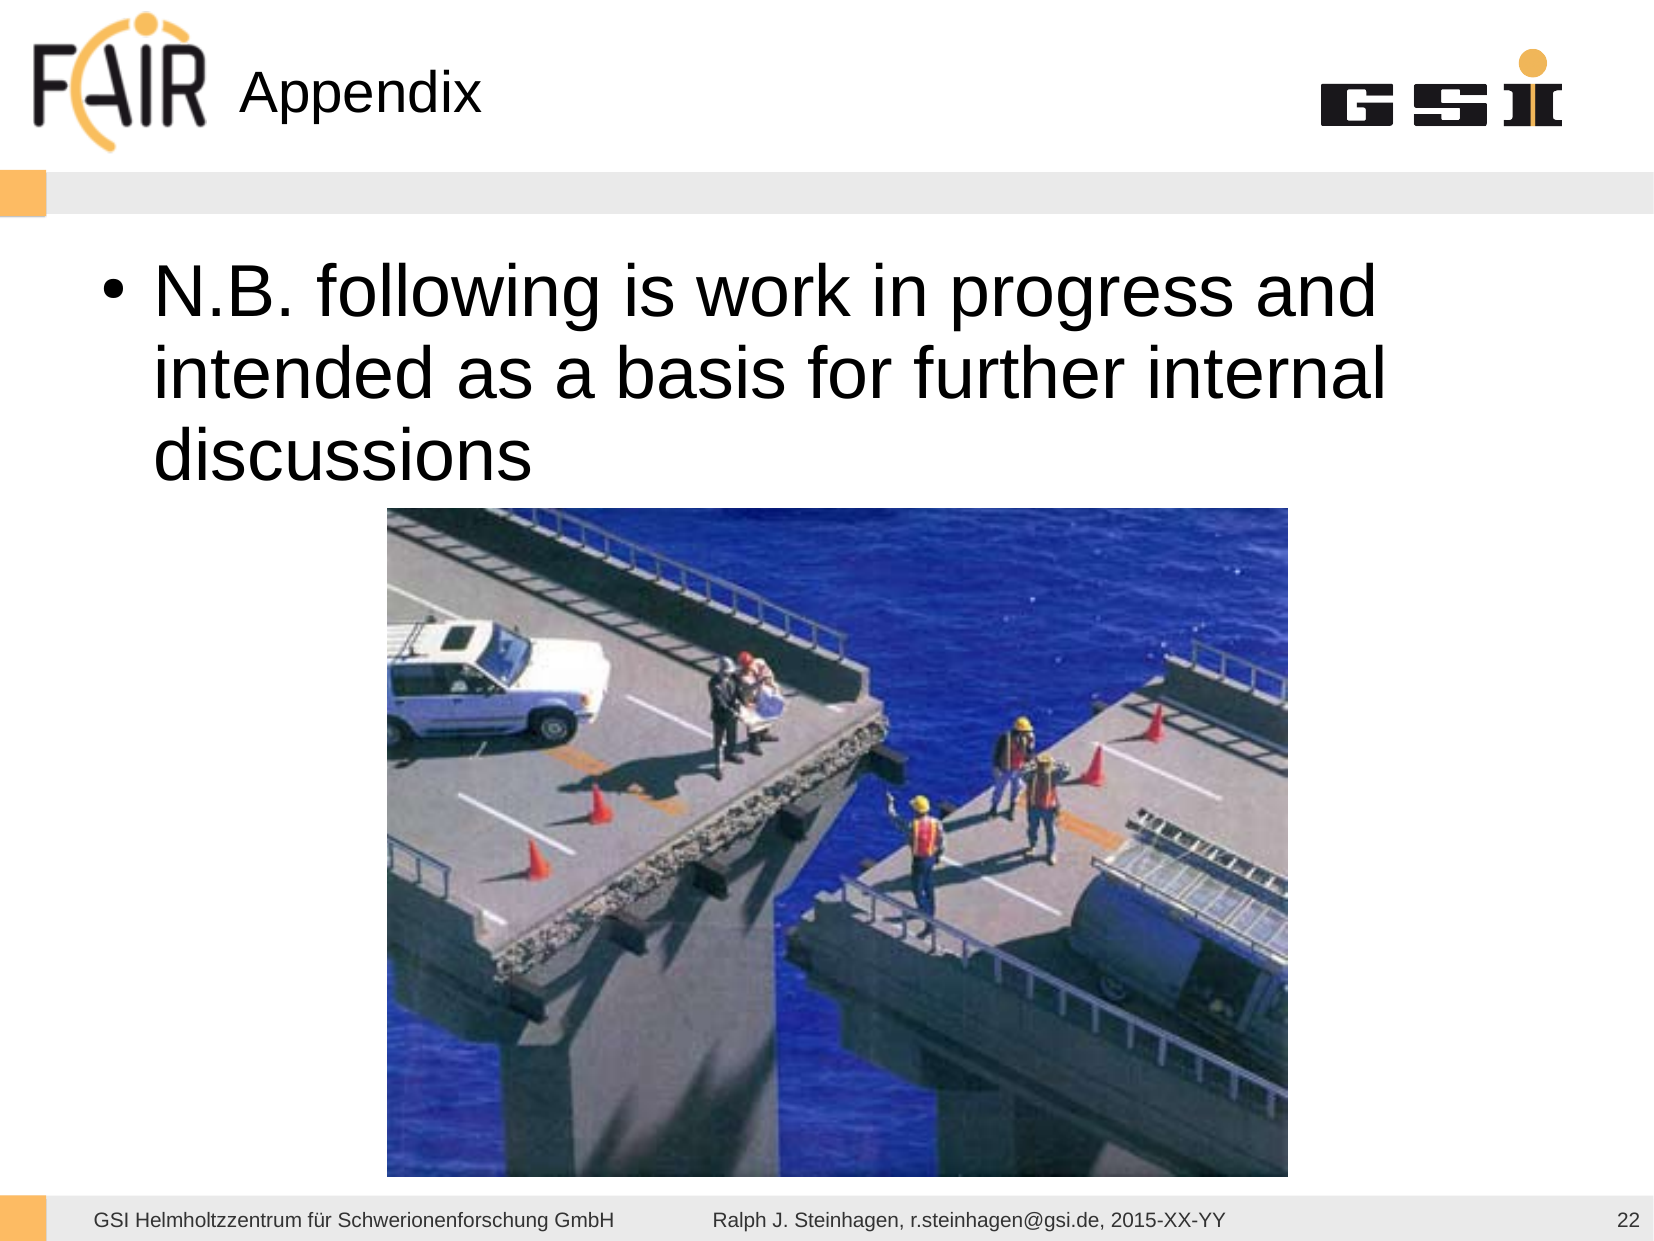

# Appendix
N.B. following is work in progress and intended as a basis for further internal discussions